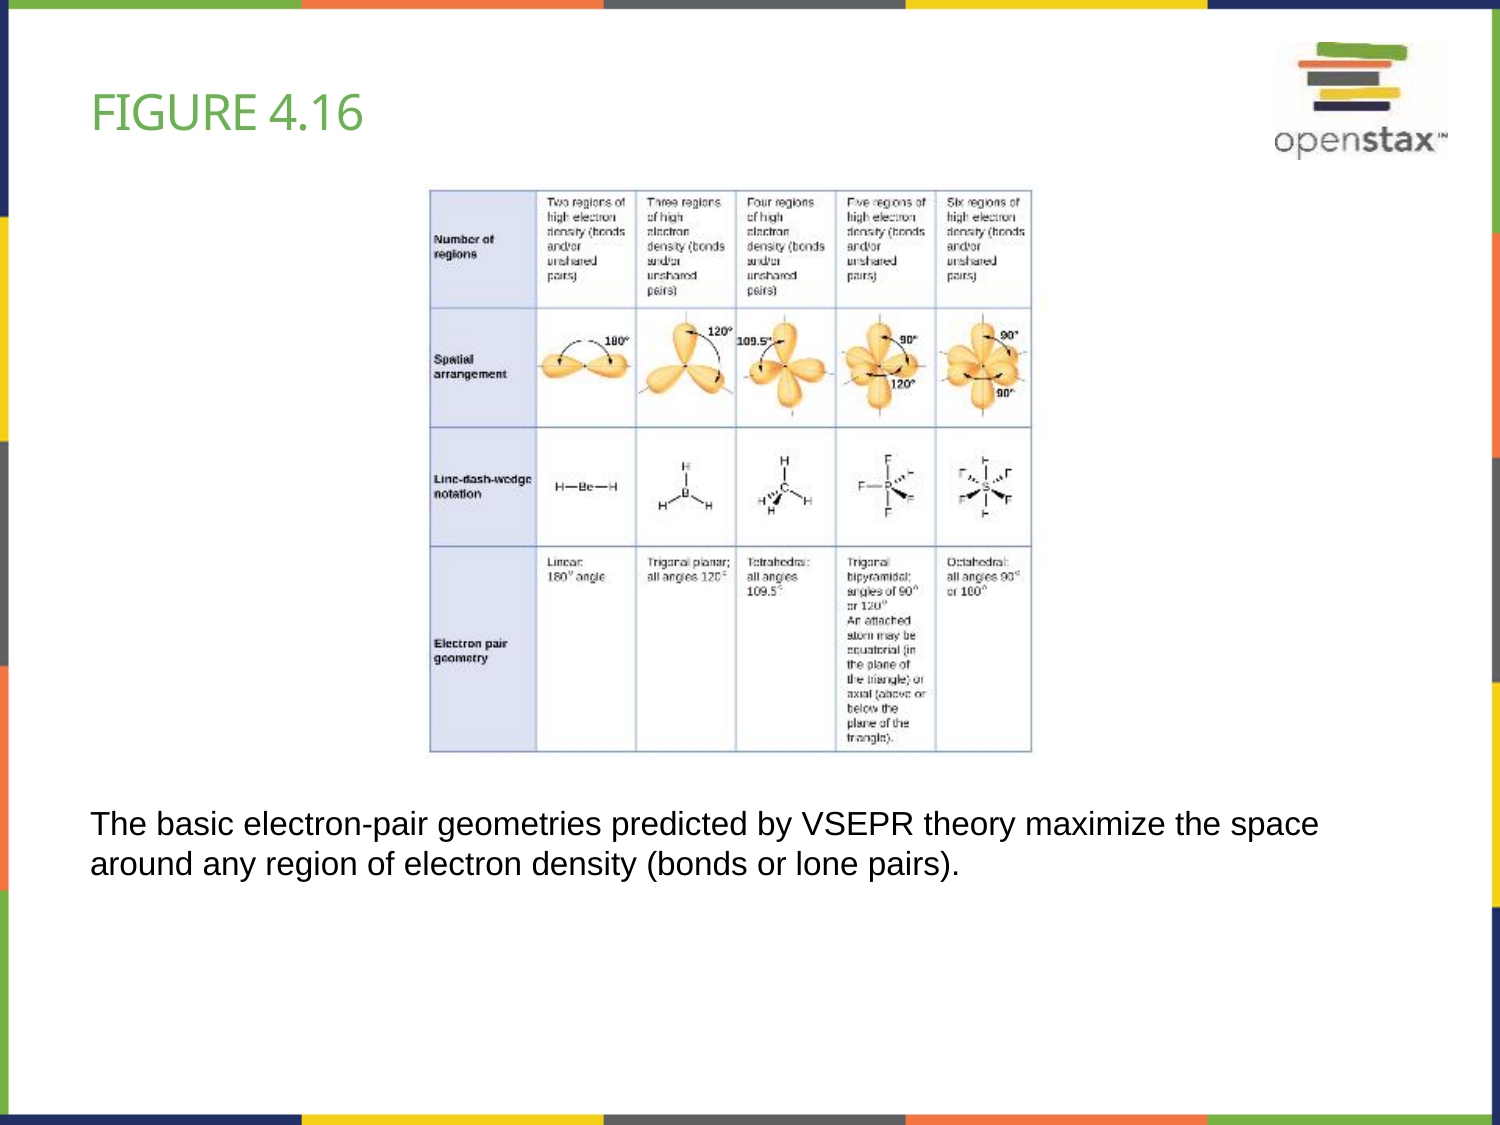

# Figure 4.16
The basic electron-pair geometries predicted by VSEPR theory maximize the space around any region of electron density (bonds or lone pairs).